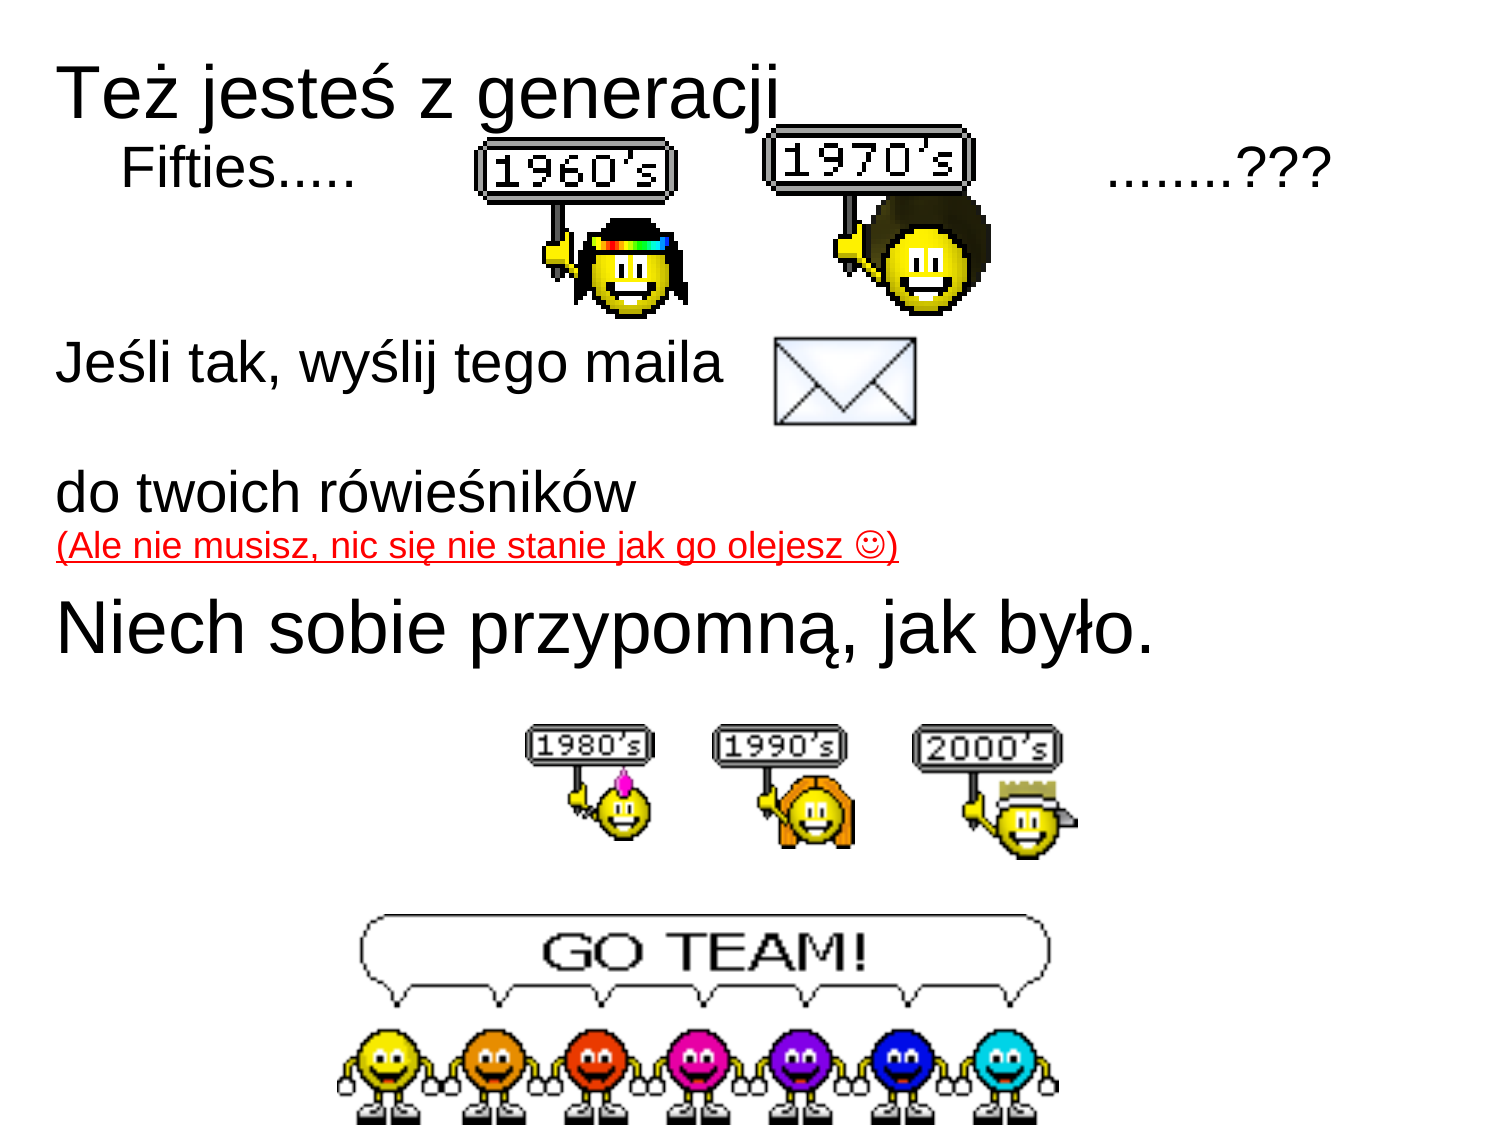

# Też jesteś z generacji
 Fifties..... ........???
Jeśli tak, wyślij tego maila
do twoich rówieśników
(Ale nie musisz, nic się nie stanie jak go olejesz )
Niech sobie przypomną, jak było.